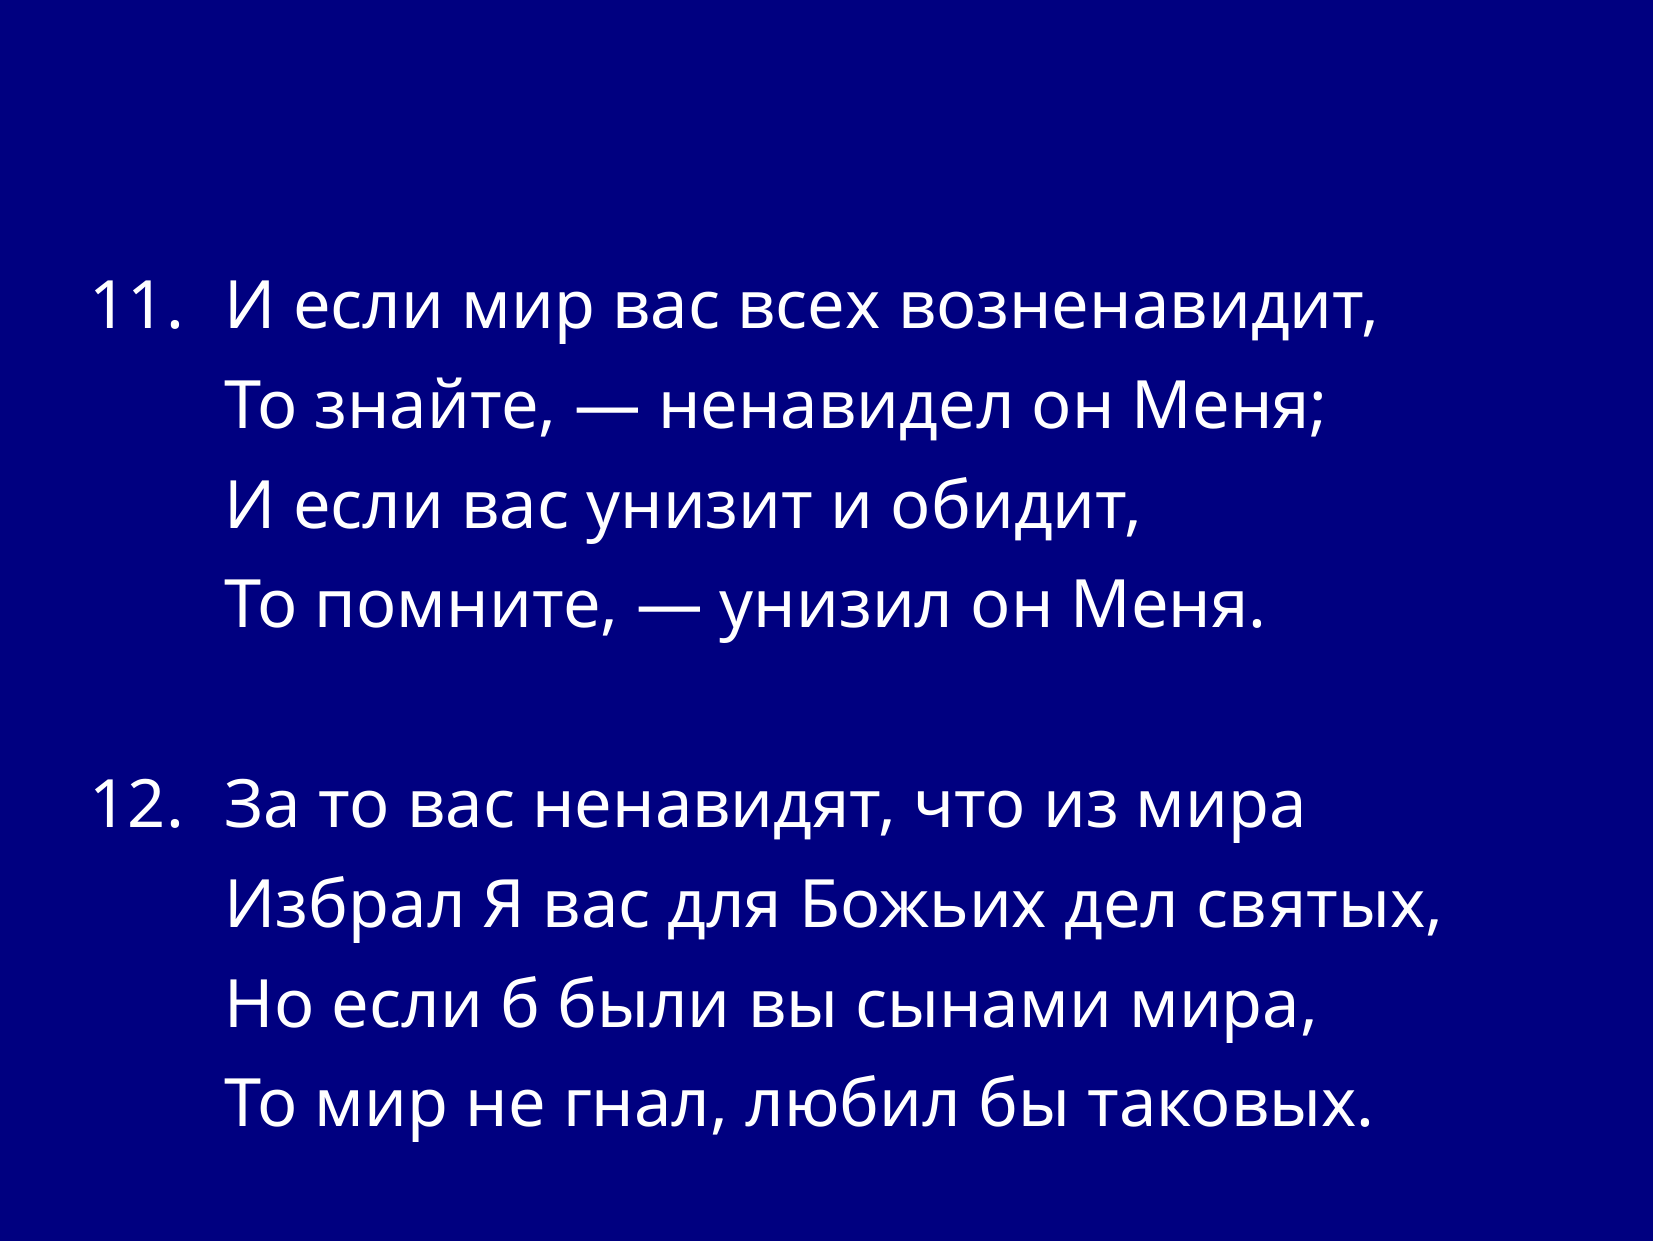

11.	И если мир вас всех возненавидит,
	То знайте, — ненавидел он Меня;
	И если вас унизит и обидит,
	То помните, — унизил он Меня.
12.	За то вас ненавидят, что из мира
	Избрал Я вас для Божьих дел святых,
	Но если б были вы сынами мира,
	То мир не гнал, любил бы таковых.